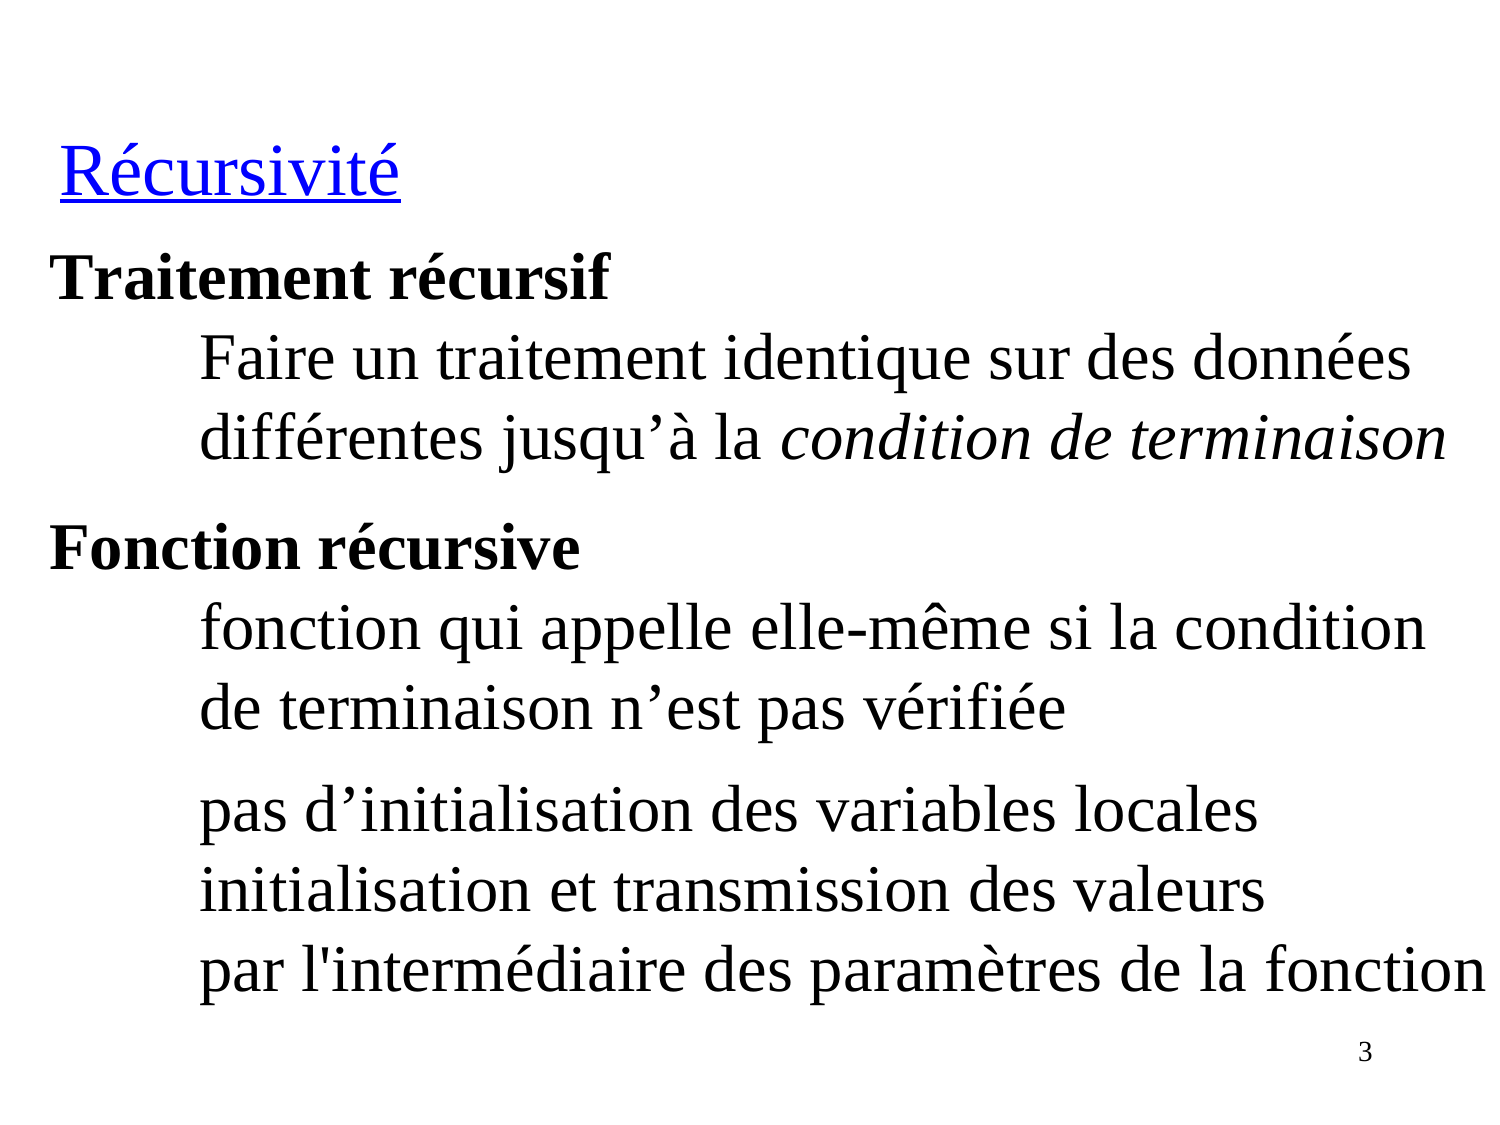

Récursivité
Traitement récursif
	Faire un traitement identique sur des données
	différentes jusqu’à la condition de terminaison
Fonction récursive
	fonction qui appelle elle-même si la condition
	de terminaison n’est pas vérifiée
	pas d’initialisation des variables locales
	initialisation et transmission des valeurs
	par l'intermédiaire des paramètres de la fonction
3